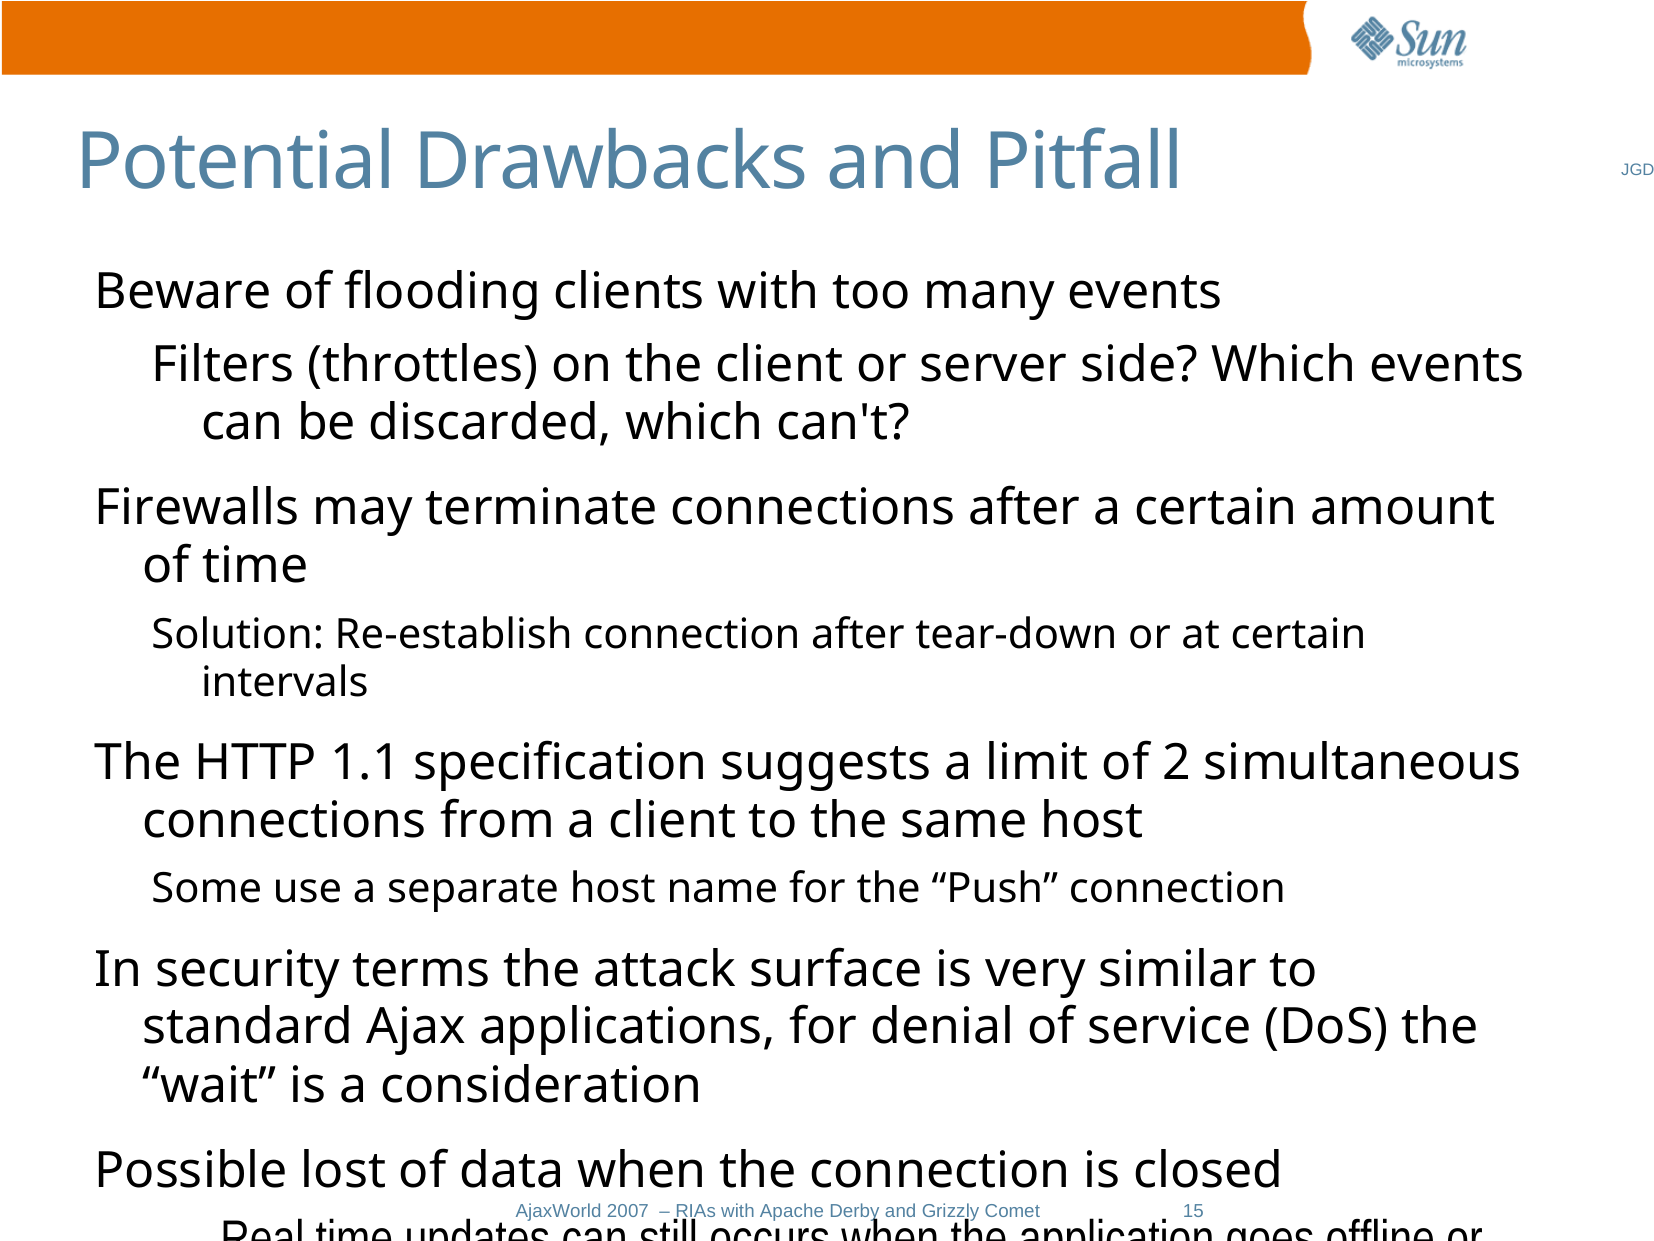

# Potential Drawbacks and Pitfall
Beware of flooding clients with too many events
Filters (throttles) on the client or server side? Which events can be discarded, which can't?
Firewalls may terminate connections after a certain amount of time
Solution: Re-establish connection after tear-down or at certain intervals
The HTTP 1.1 specification suggests a limit of 2 simultaneous connections from a client to the same host
Some use a separate host name for the “Push” connection
In security terms the attack surface is very similar to standard Ajax applications, for denial of service (DoS) the “wait” is a consideration
Possible lost of data when the connection is closed
Real time updates can still occurs when the application goes offline or during re-connection.